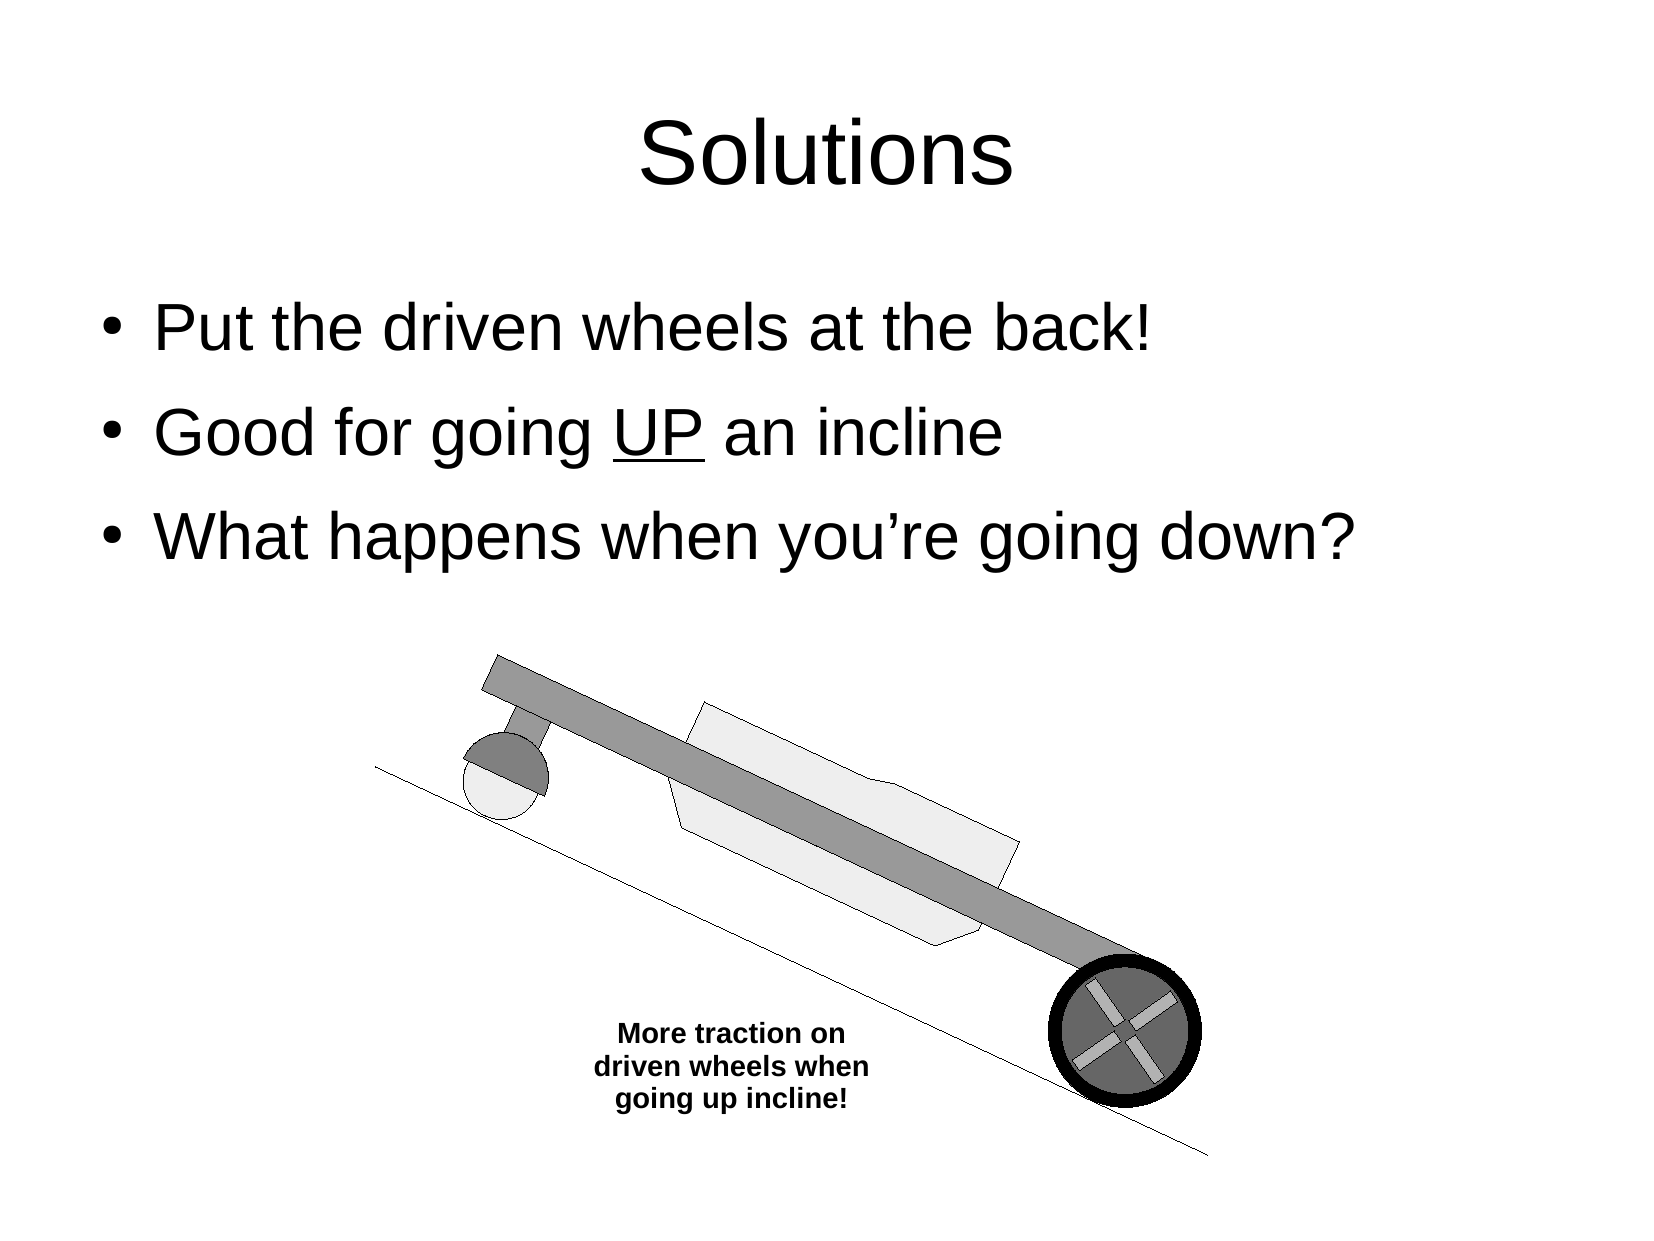

# Solutions
Put the driven wheels at the back!
Good for going UP an incline
What happens when you’re going down?
More traction on driven wheels when going up incline!